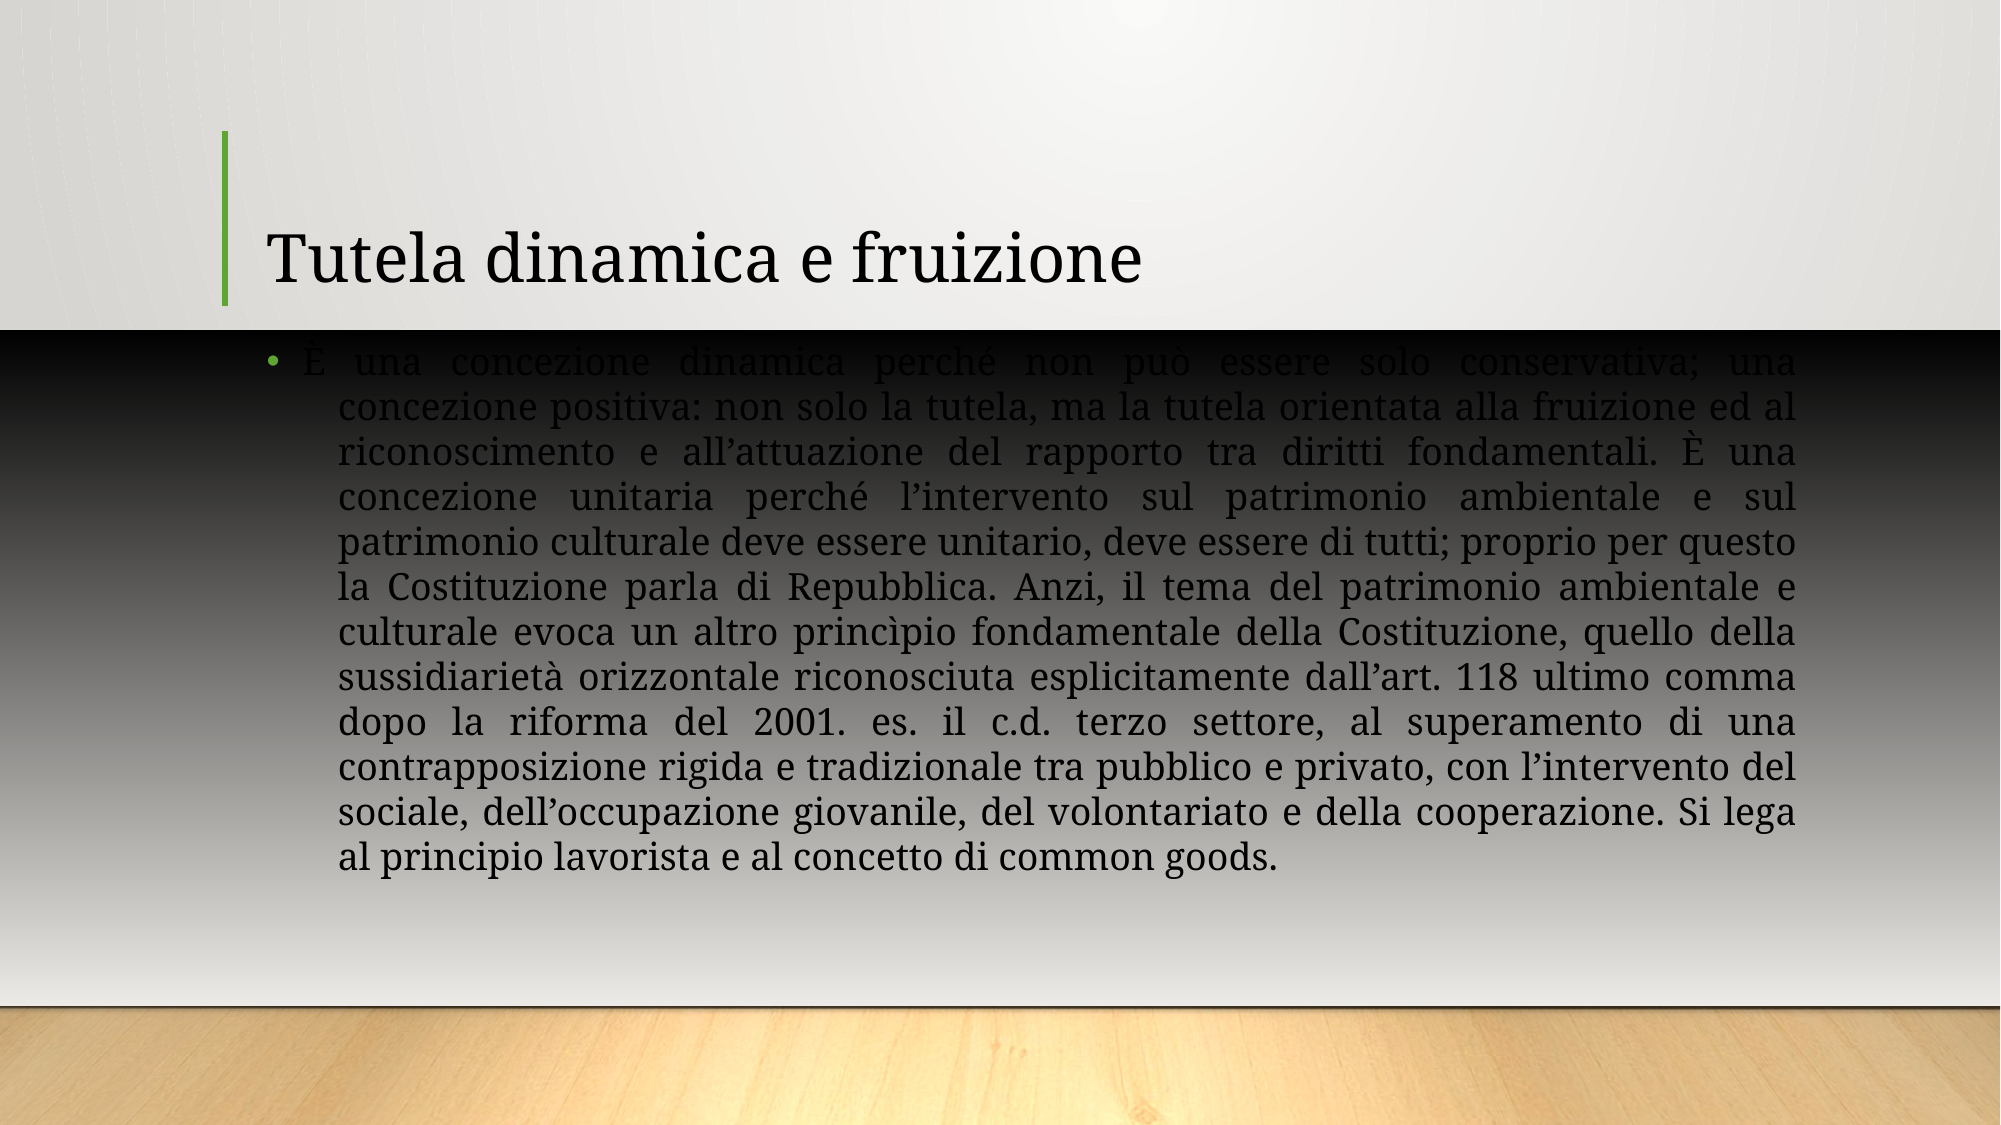

# Tutela dinamica e fruizione
È una concezione dinamica perché non può essere solo conservativa; una concezione positiva: non solo la tutela, ma la tutela orientata alla fruizione ed al riconoscimento e all’attuazione del rapporto tra diritti fondamentali. È una concezione unitaria perché l’intervento sul patrimonio ambientale e sul patrimonio culturale deve essere unitario, deve essere di tutti; proprio per questo la Costituzione parla di Repubblica. Anzi, il tema del patrimonio ambientale e culturale evoca un altro princìpio fondamentale della Costituzione, quello della sussidiarietà orizzontale riconosciuta esplicitamente dall’art. 118 ultimo comma dopo la riforma del 2001. es. il c.d. terzo settore, al superamento di una contrapposizione rigida e tradizionale tra pubblico e privato, con l’intervento del sociale, dell’occupazione giovanile, del volontariato e della cooperazione. Si lega al principio lavorista e al concetto di common goods.